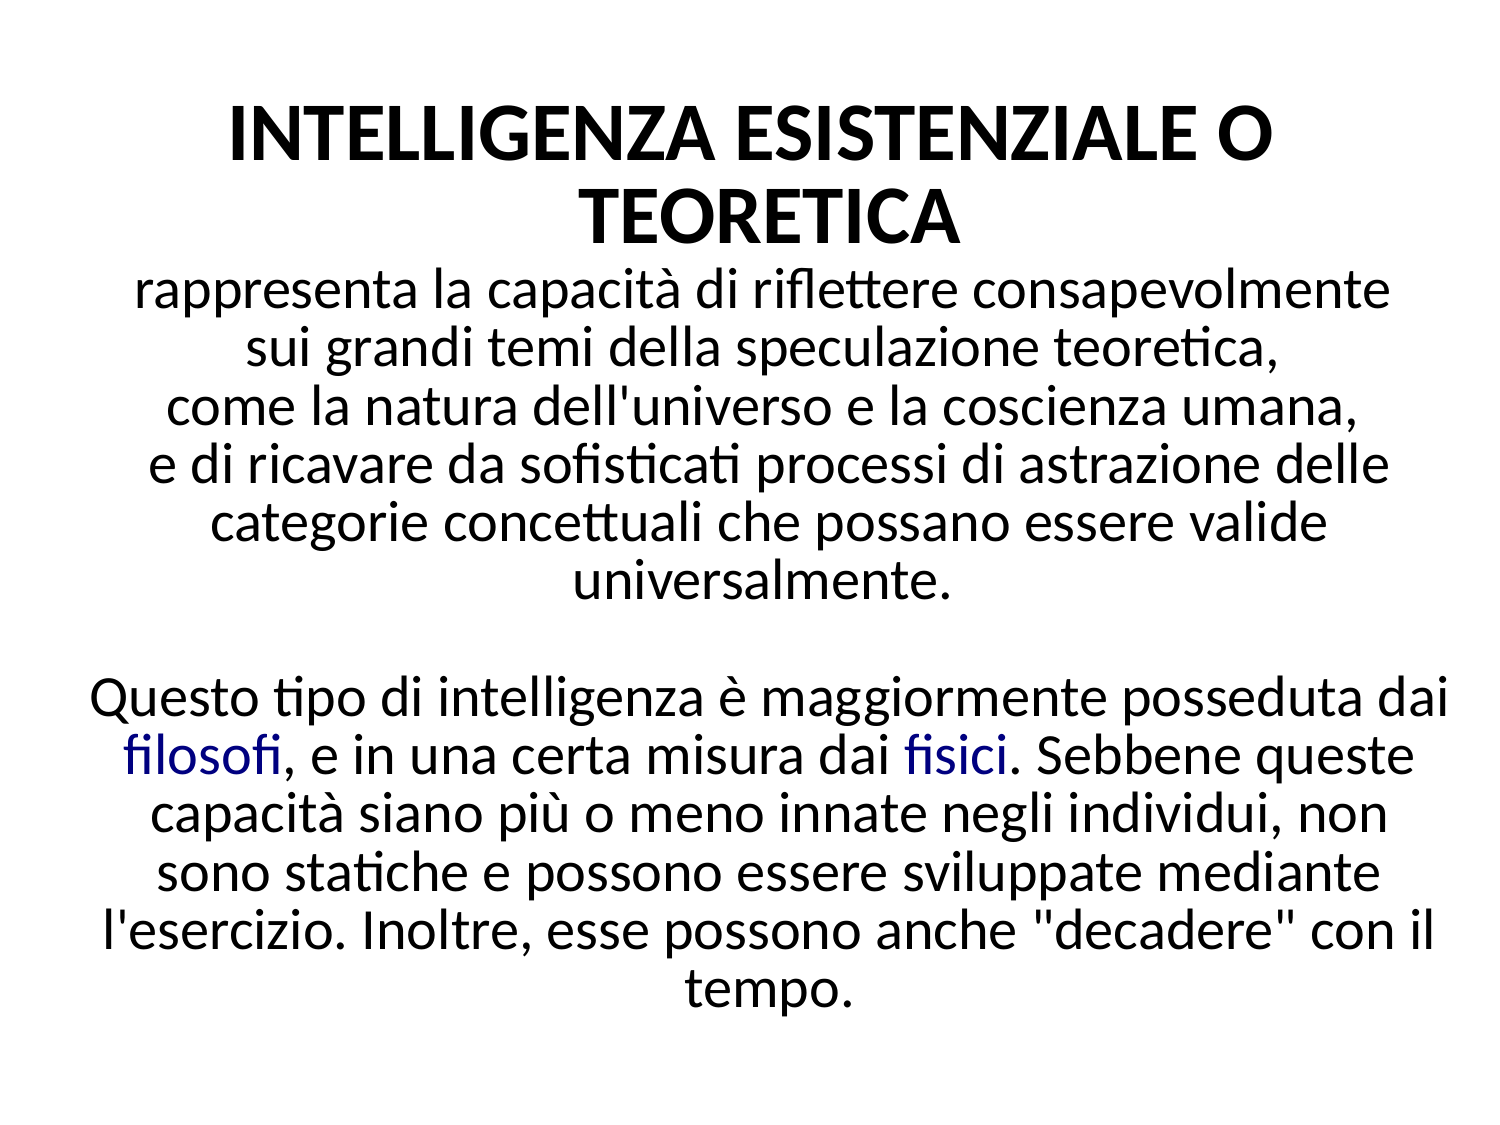

# INTELLIGENZA ESISTENZIALE O TEORETICA rappresenta la capacità di riflettere consapevolmente sui grandi temi della speculazione teoretica, come la natura dell'universo e la coscienza umana, e di ricavare da sofisticati processi di astrazione delle categorie concettuali che possano essere valide universalmente. Questo tipo di intelligenza è maggiormente posseduta dai filosofi, e in una certa misura dai fisici. Sebbene queste capacità siano più o meno innate negli individui, non sono statiche e possono essere sviluppate mediante l'esercizio. Inoltre, esse possono anche "decadere" con il tempo.